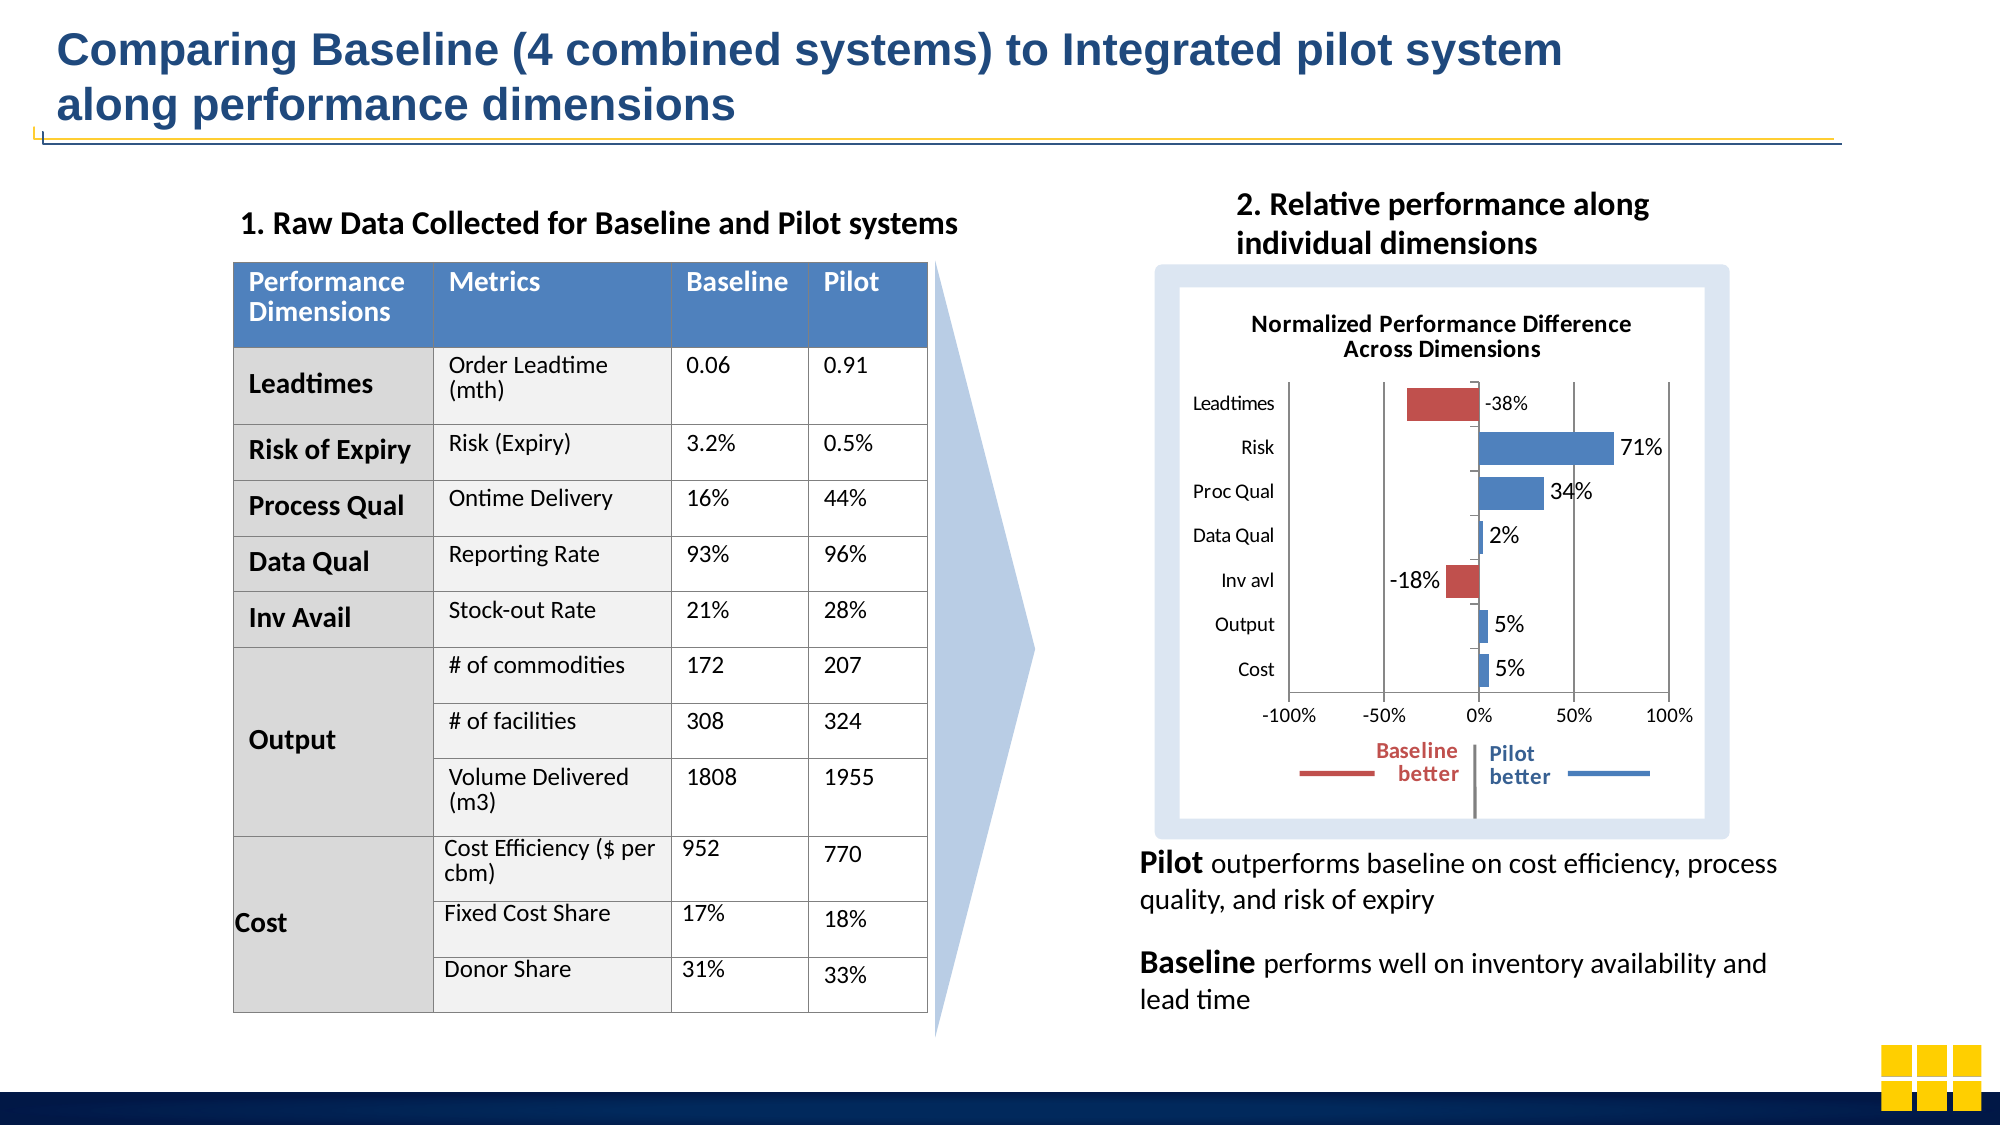

# Comparing Baseline (4 combined systems) to Integrated pilot system along performance dimensions
2. Relative performance along individual dimensions
1. Raw Data Collected for Baseline and Pilot systems
| Performance Dimensions | Metrics | Baseline | Pilot |
| --- | --- | --- | --- |
| Leadtimes | Order Leadtime (mth) | 0.06 | 0.91 |
| Risk of Expiry | Risk (Expiry) | 3.2% | 0.5% |
| Process Qual | Ontime Delivery | 16% | 44% |
| Data Qual | Reporting Rate | 93% | 96% |
| Inv Avail | Stock-out Rate | 21% | 28% |
| Output | # of commodities | 172 | 207 |
| | # of facilities | 308 | 324 |
| | Volume Delivered (m3) | 1808 | 1955 |
| Cost | Cost Efficiency ($ per cbm) | 952 | 770 |
| | Fixed Cost Share | 17% | 18% |
| | Donor Share | 31% | 33% |
### Chart: Normalized Performance Difference Across Dimensions
| Category | |
|---|---|
| Cost | 0.0518923225953848 |
| Output | 0.0481411870349124 |
| Inv avl | -0.17566583304655 |
| Data Qual | 0.0223524670877792 |
| Proc Qual | 0.341446687729792 |
| Risk | 0.710587576214557 |
| Leadtimes | -0.377009813604367 |
Pilot outperforms baseline on cost efficiency, process quality, and risk of expiry
Baseline performs well on inventory availability and lead time